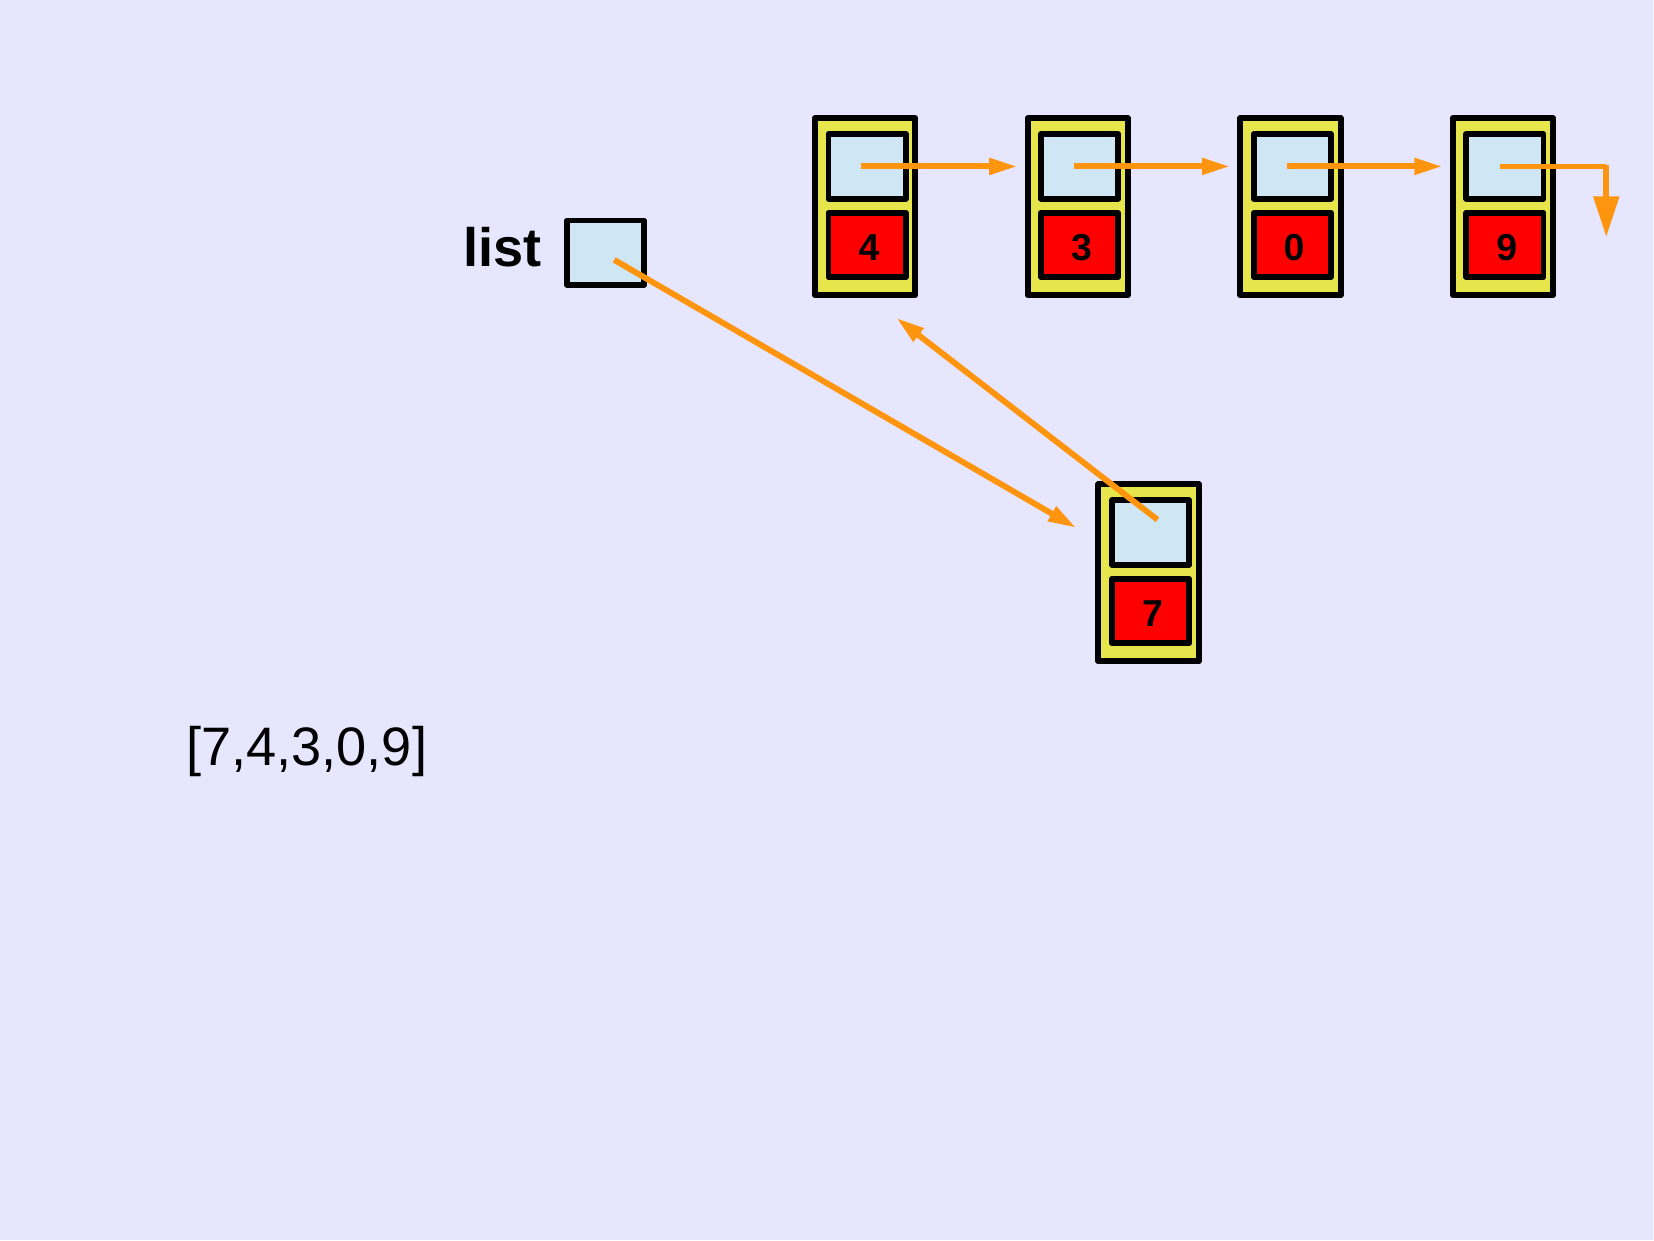

4
3
0
9
3
list
7
3
[7,4,3,0,9]